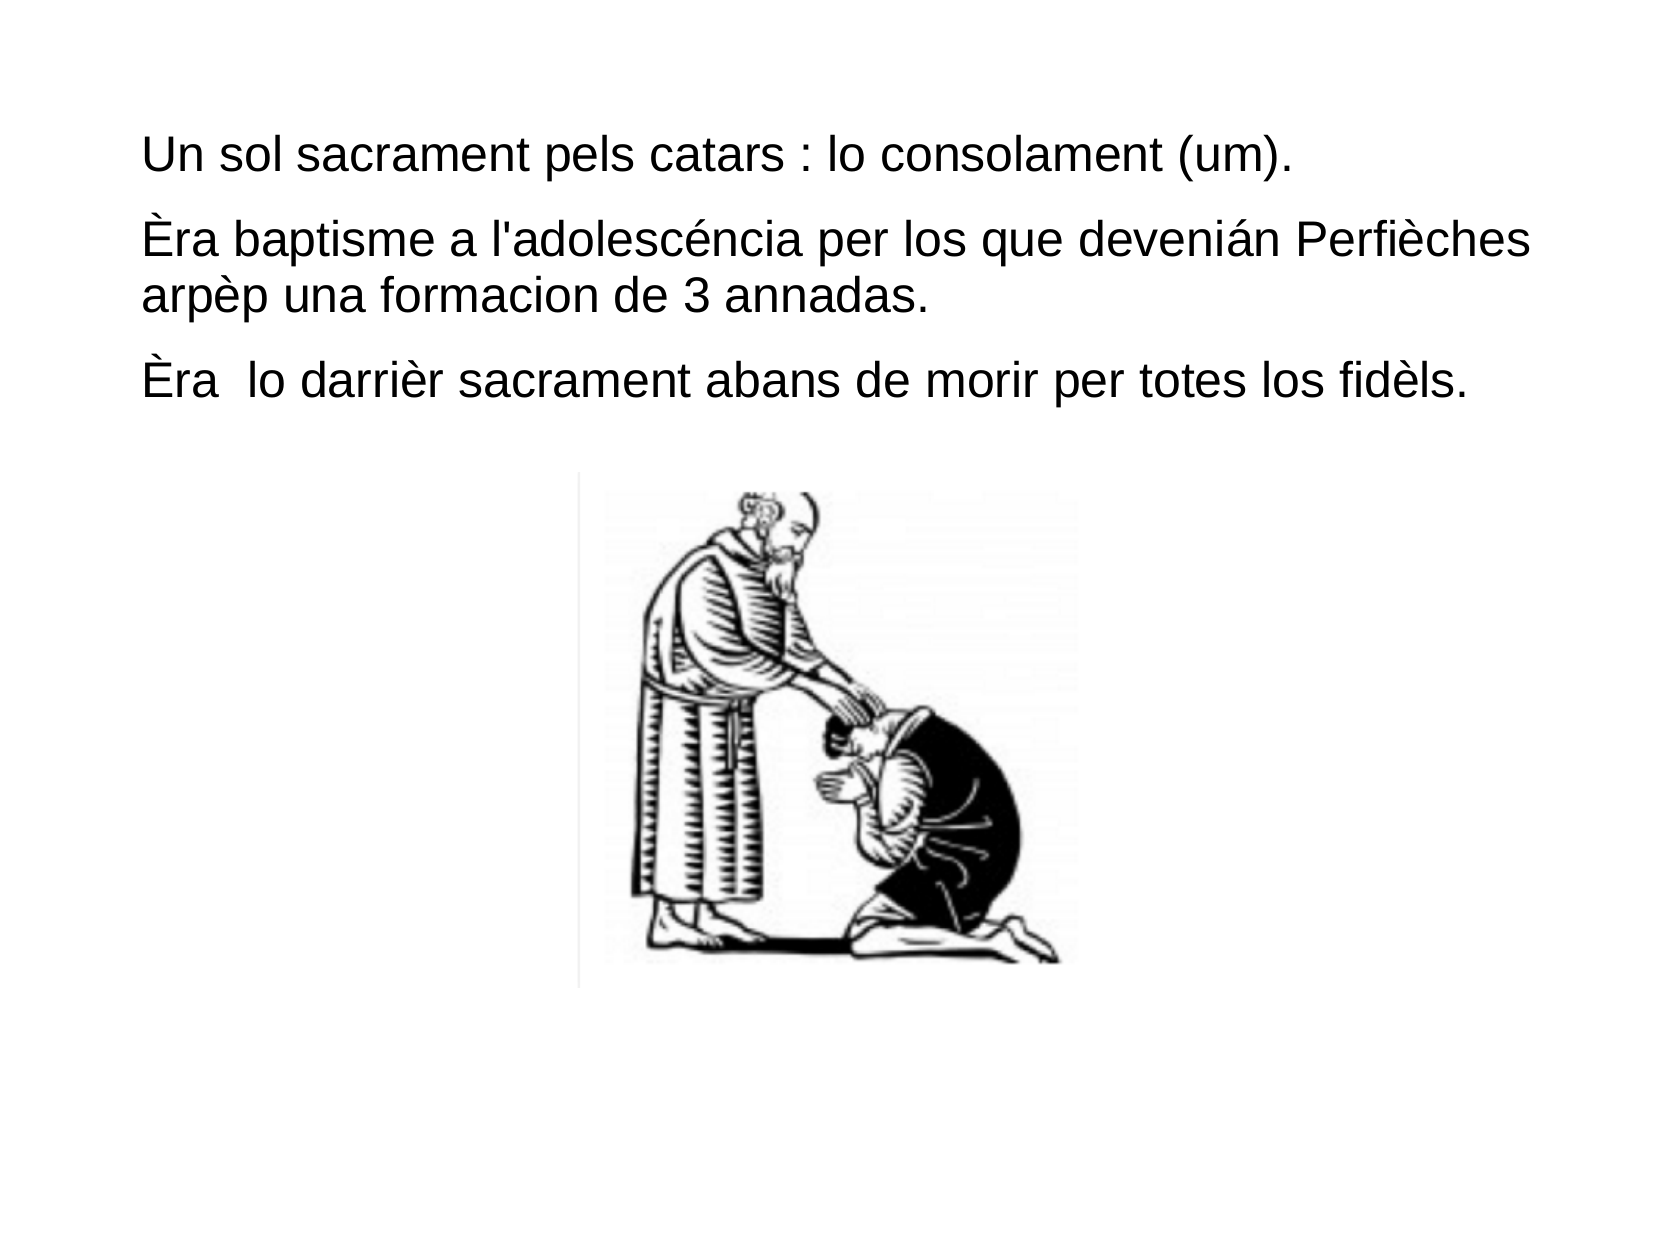

# Un sol sacrament pels catars : lo consolament (um).
Èra baptisme a l'adolescéncia per los que devenián Perfièches arpèp una formacion de 3 annadas.
Èra lo darrièr sacrament abans de morir per totes los fidèls.